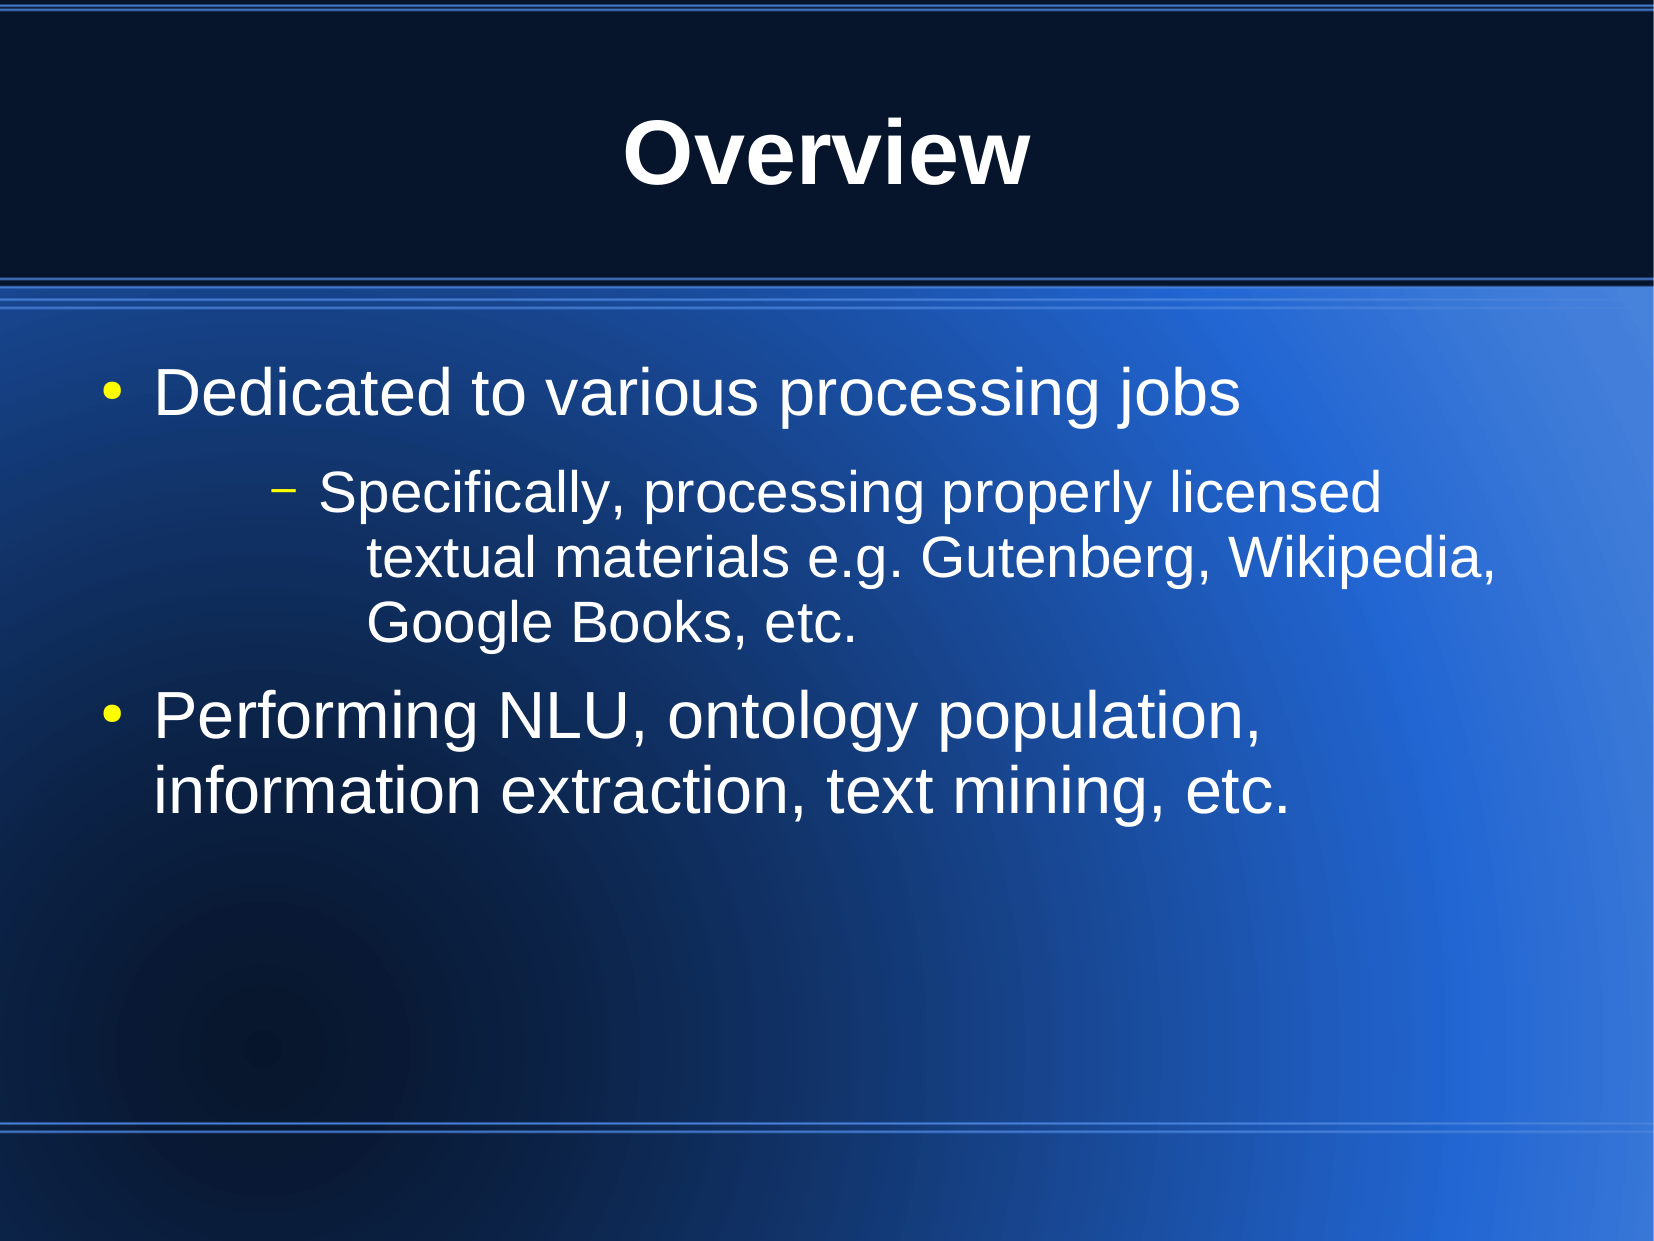

# Overview
Dedicated to various processing jobs
Specifically, processing properly licensed textual materials e.g. Gutenberg, Wikipedia, Google Books, etc.
Performing NLU, ontology population, information extraction, text mining, etc.